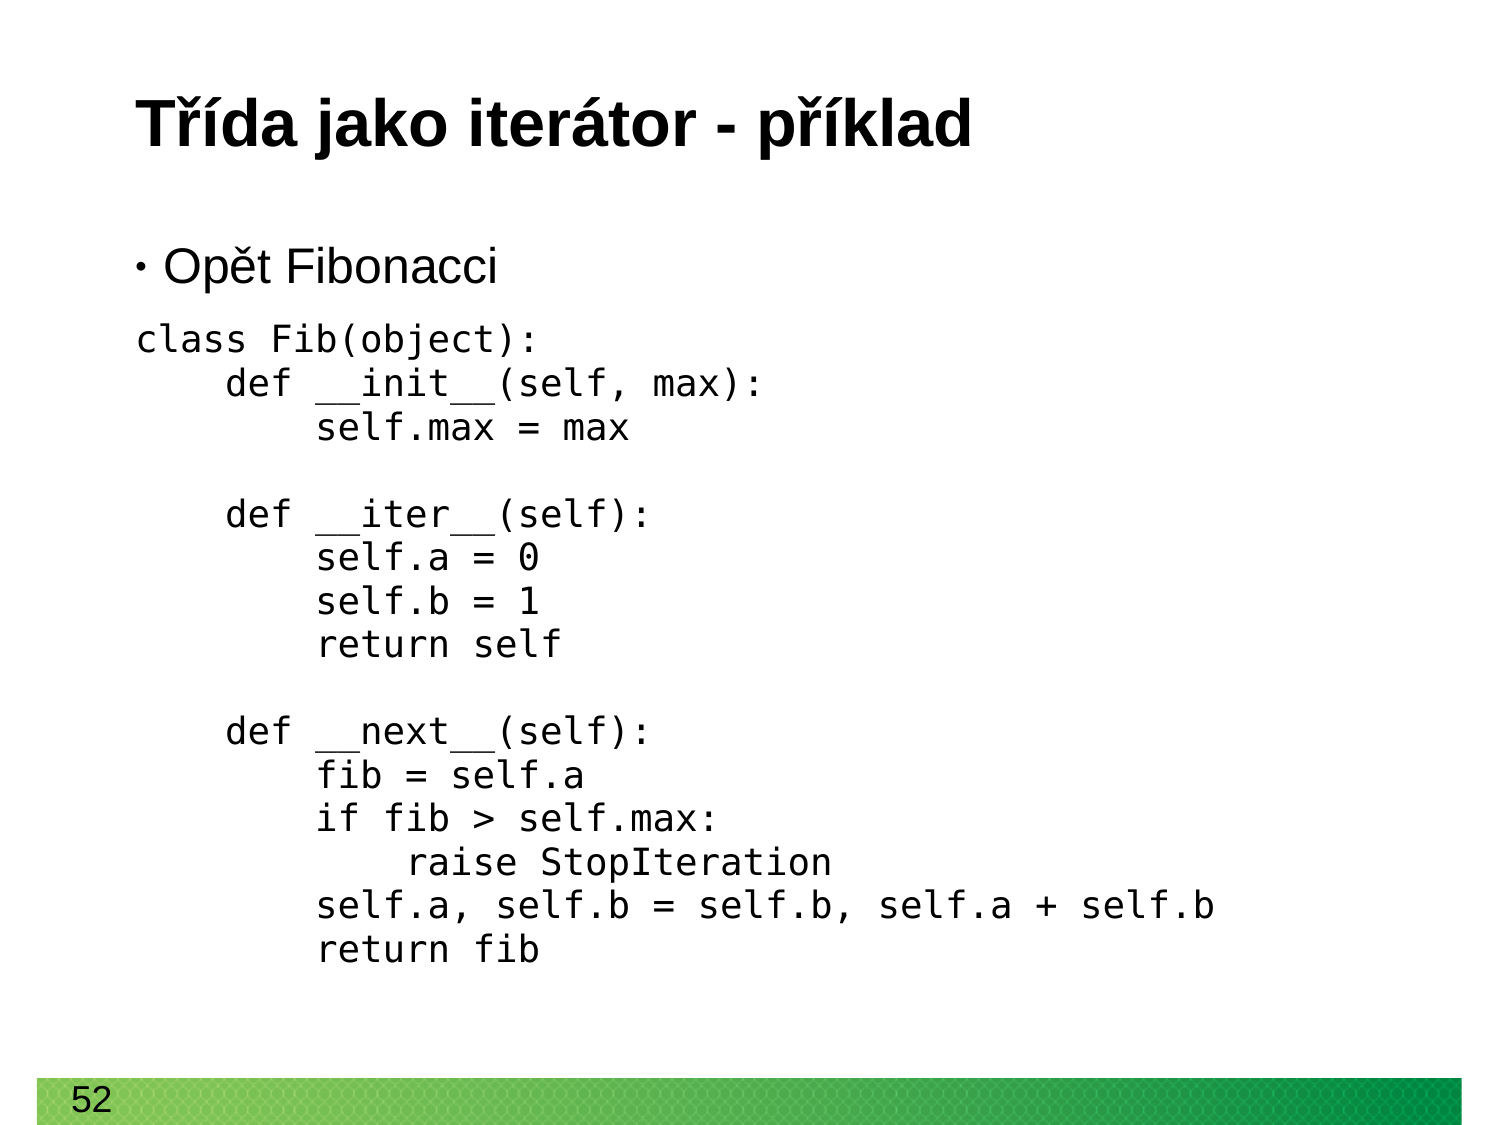

# Třída jako iterátor - příklad
Opět Fibonacci
class Fib(object):
 def __init__(self, max):
 self.max = max
 def __iter__(self):
 self.a = 0
 self.b = 1
 return self
 def __next__(self):
 fib = self.a
 if fib > self.max:
 raise StopIteration
 self.a, self.b = self.b, self.a + self.b
 return fib